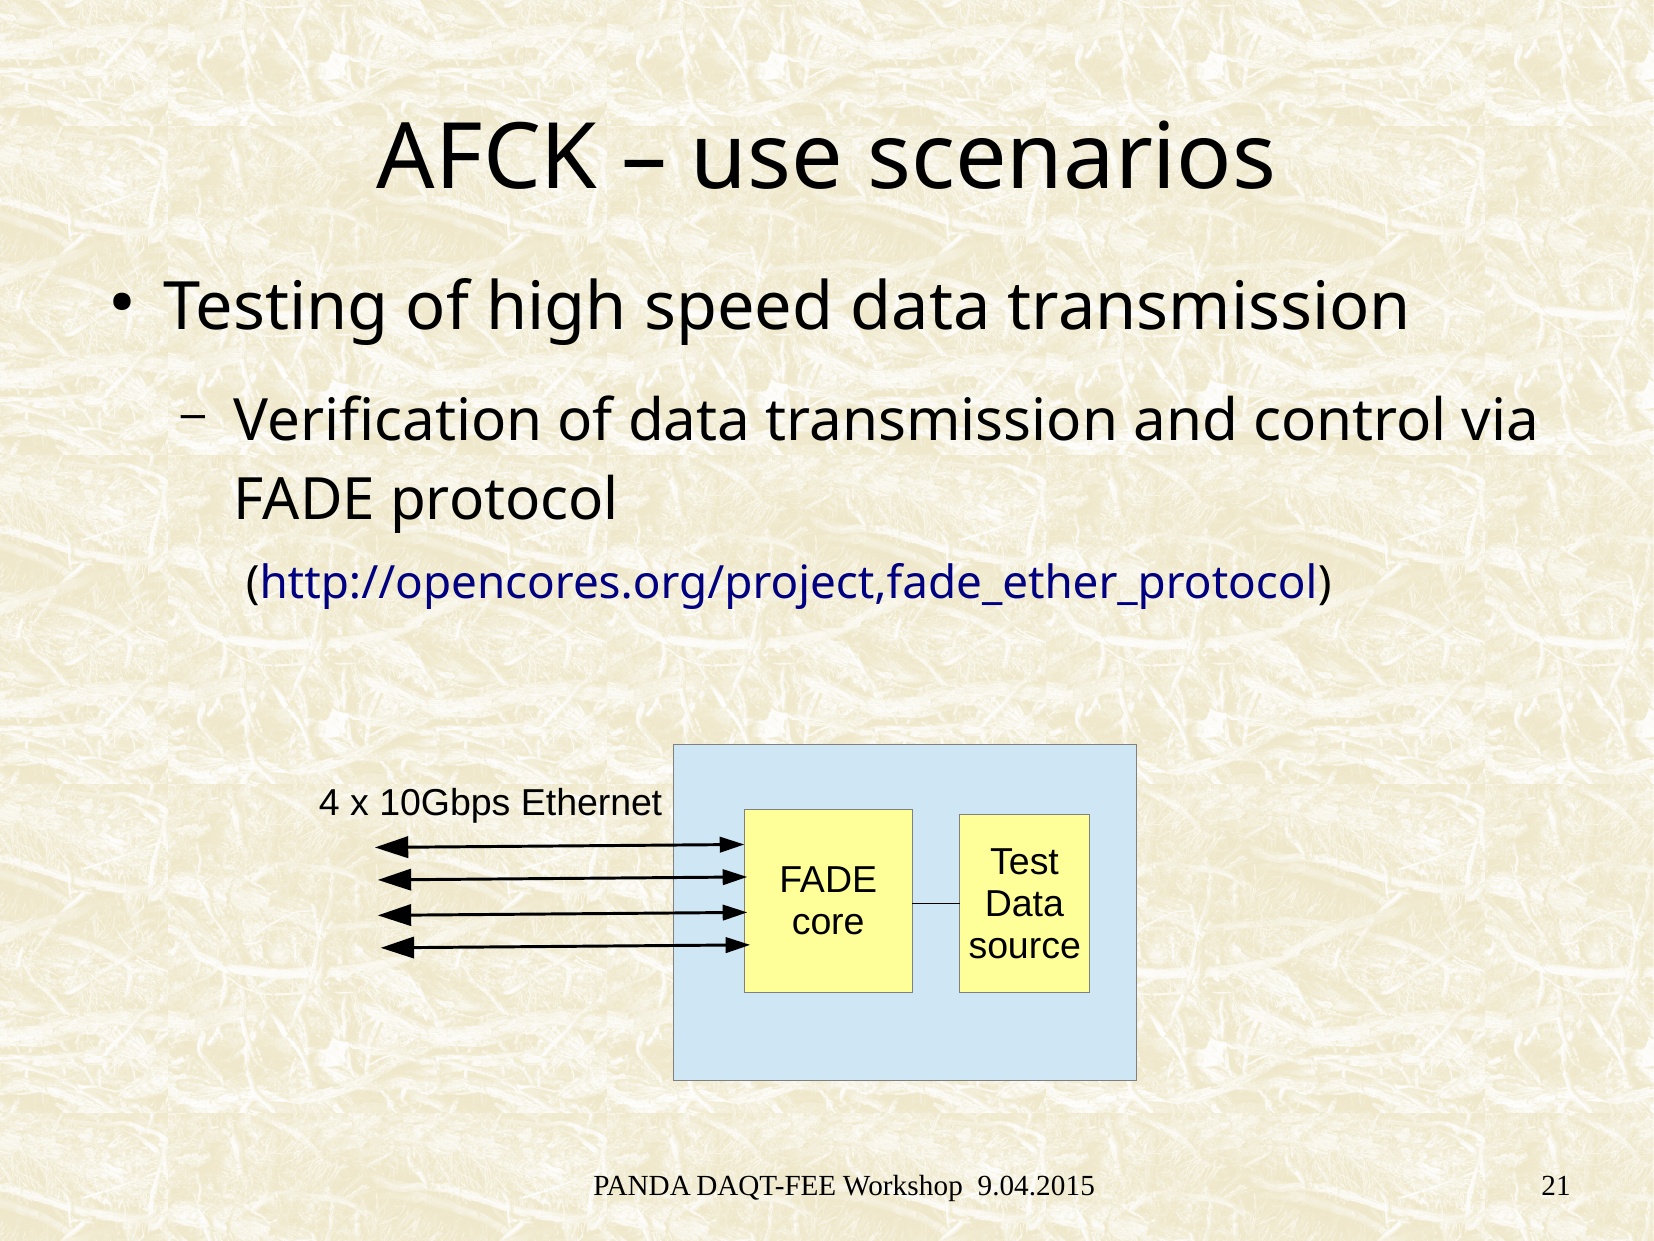

# AFCK – use scenarios
Testing of high speed data transmission
Verification of data transmission and control via FADE protocol
 (http://opencores.org/project,fade_ether_protocol)
4 x 10Gbps Ethernet
FADE
core
Test
Data
source
PANDA DAQT-FEE Workshop 9.04.2015
21